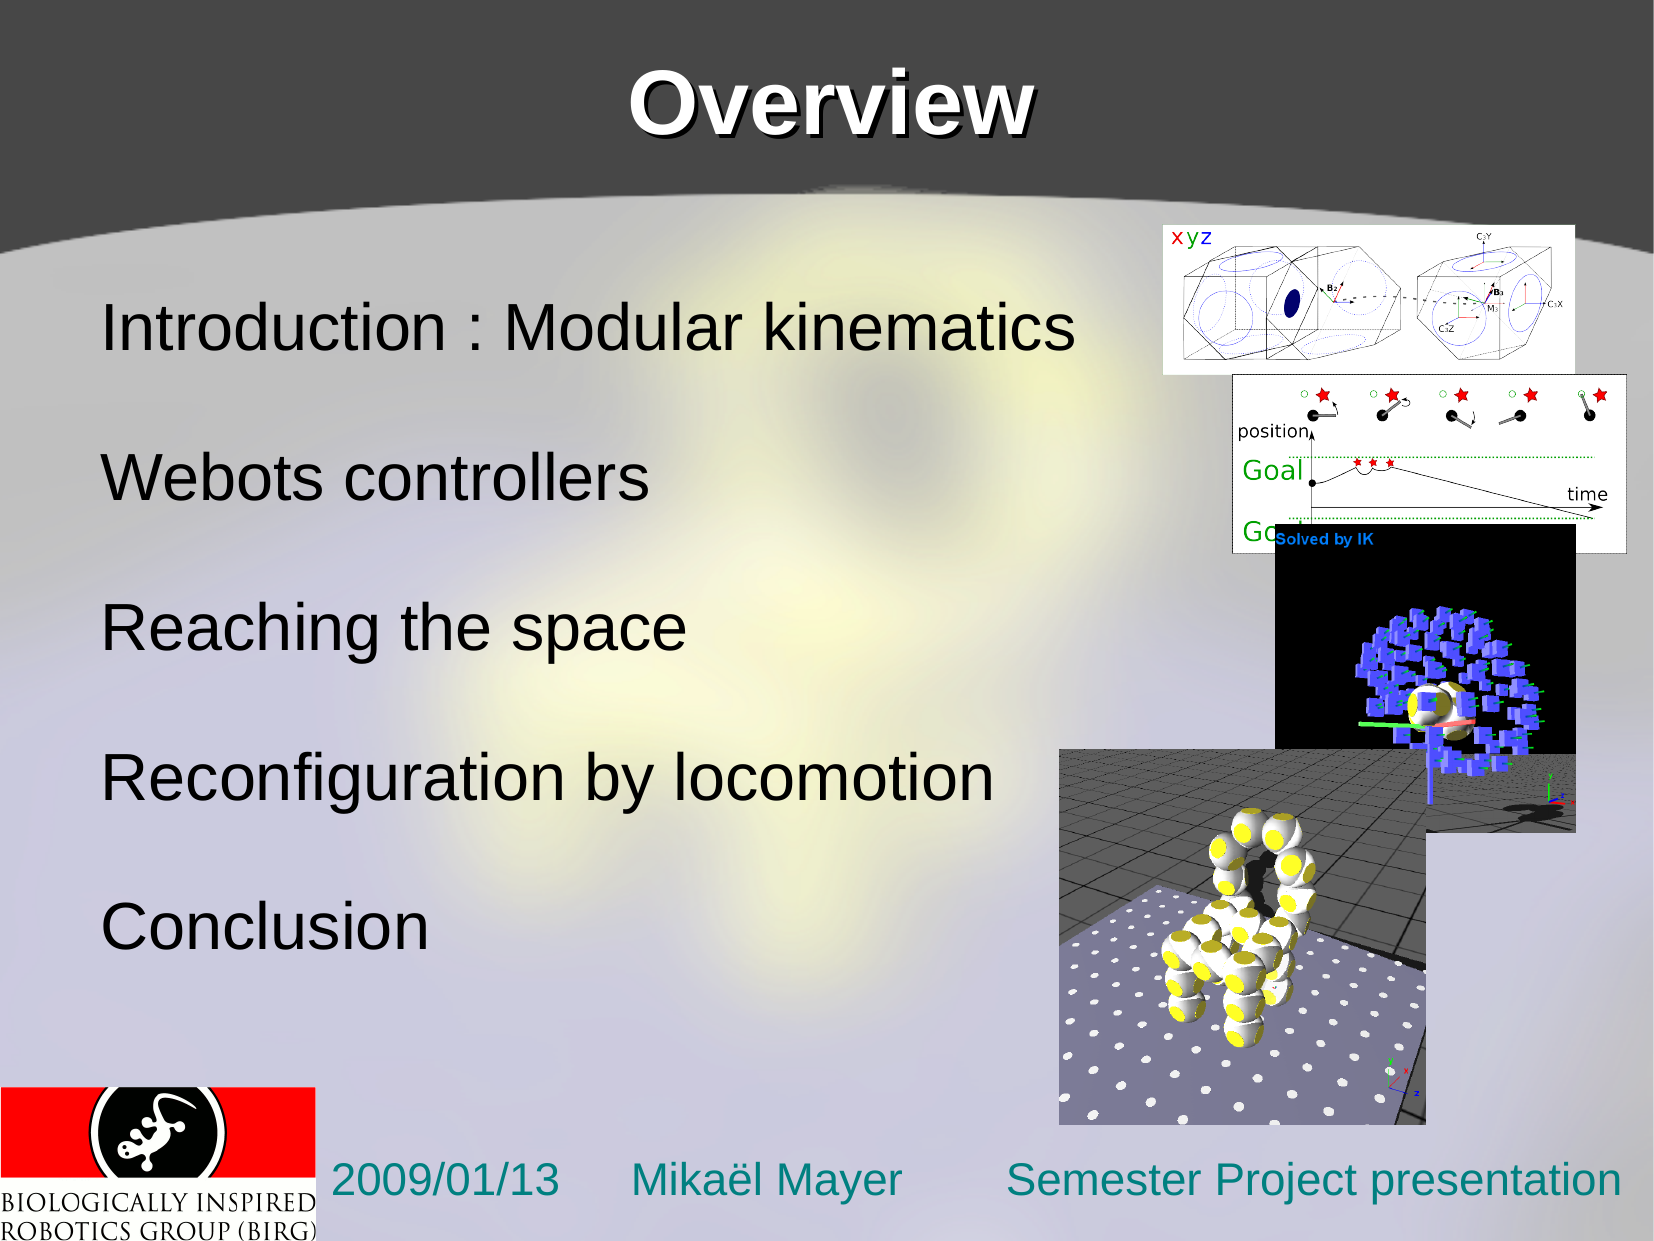

# Overview
Introduction : Modular kinematics
Webots controllers
Reaching the space
Reconfiguration by locomotion
Conclusion
2009/01/13	Mikaël Mayer		Semester Project presentation